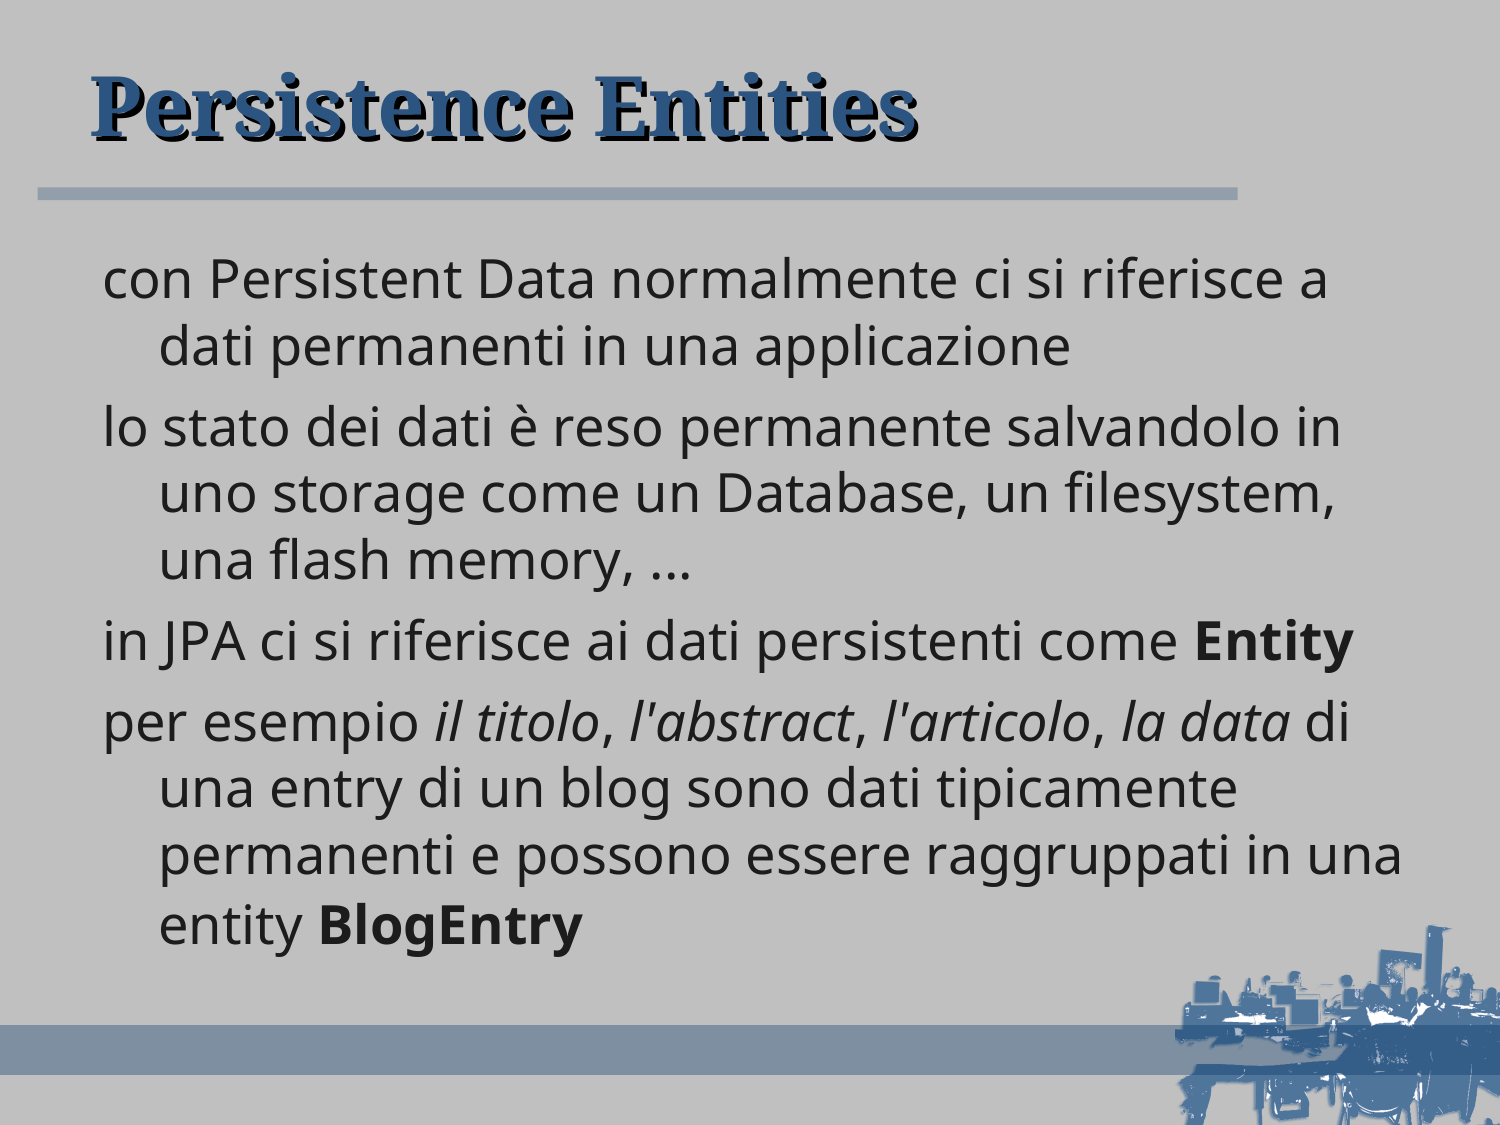

# Persistence Entities
con Persistent Data normalmente ci si riferisce a dati permanenti in una applicazione
lo stato dei dati è reso permanente salvandolo in uno storage come un Database, un filesystem, una flash memory, ...
in JPA ci si riferisce ai dati persistenti come Entity
per esempio il titolo, l'abstract, l'articolo, la data di una entry di un blog sono dati tipicamente permanenti e possono essere raggruppati in una entity BlogEntry